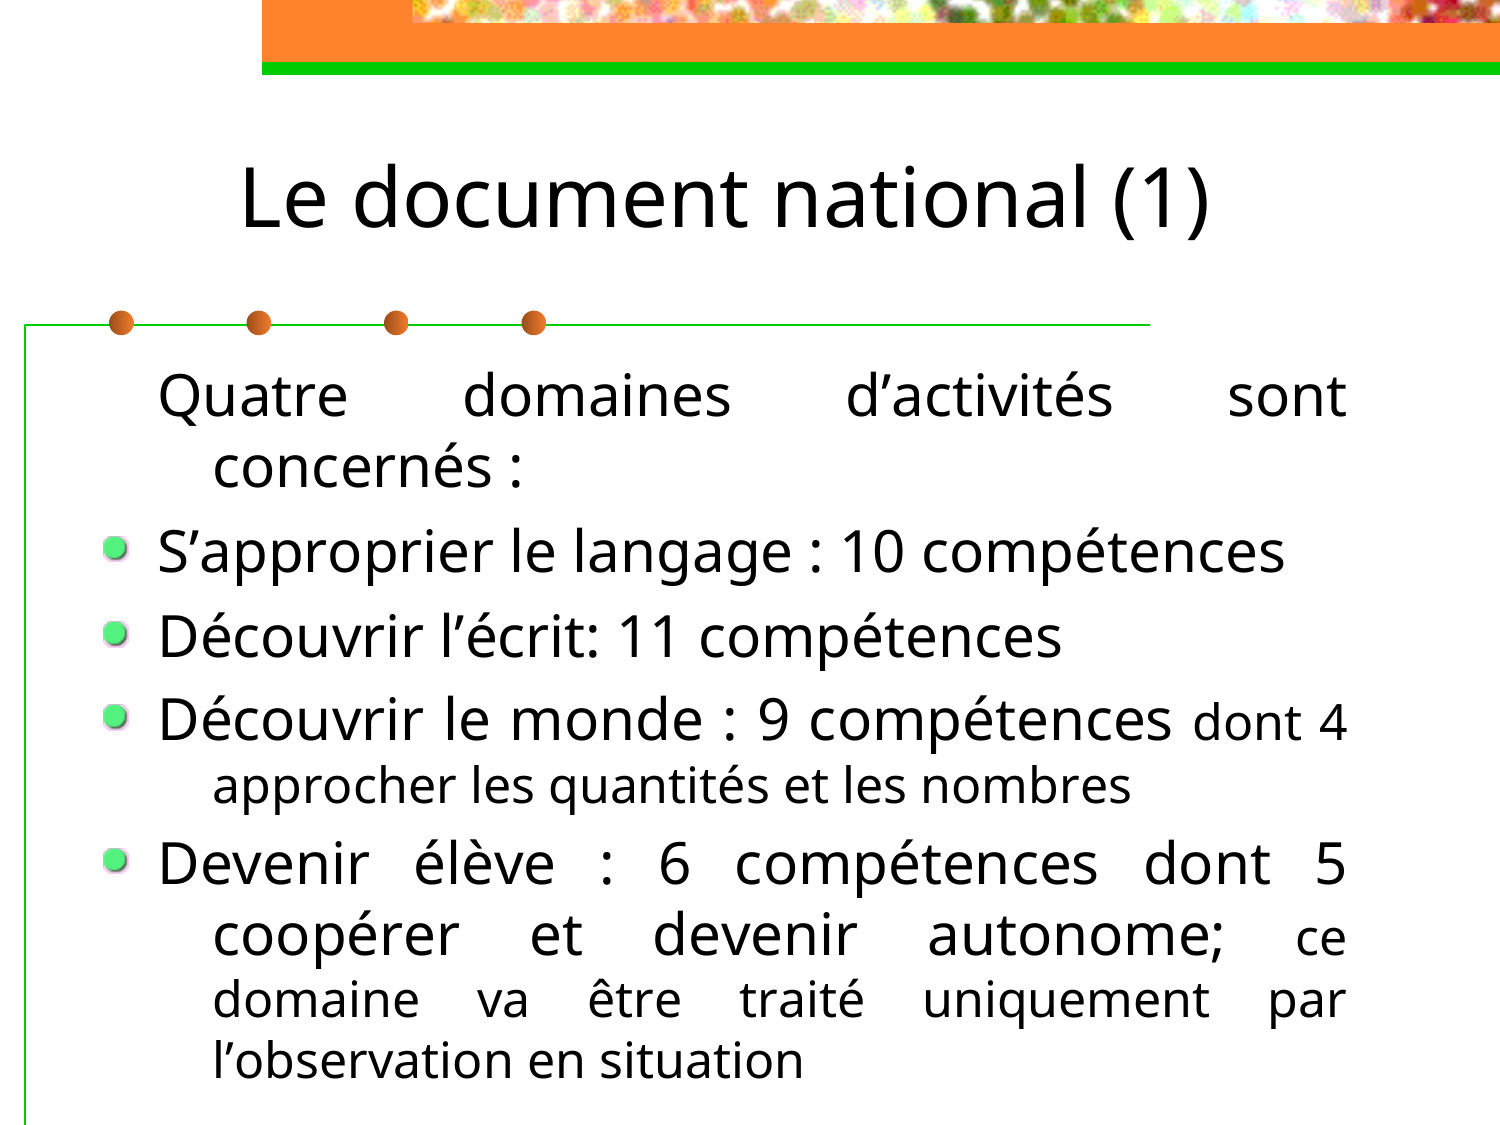

# Le document national (1)
Quatre domaines d’activités sont concernés :
S’approprier le langage : 10 compétences
Découvrir l’écrit: 11 compétences
Découvrir le monde : 9 compétences dont 4 approcher les quantités et les nombres
Devenir élève : 6 compétences dont 5 coopérer et devenir autonome; ce domaine va être traité uniquement par l’observation en situation